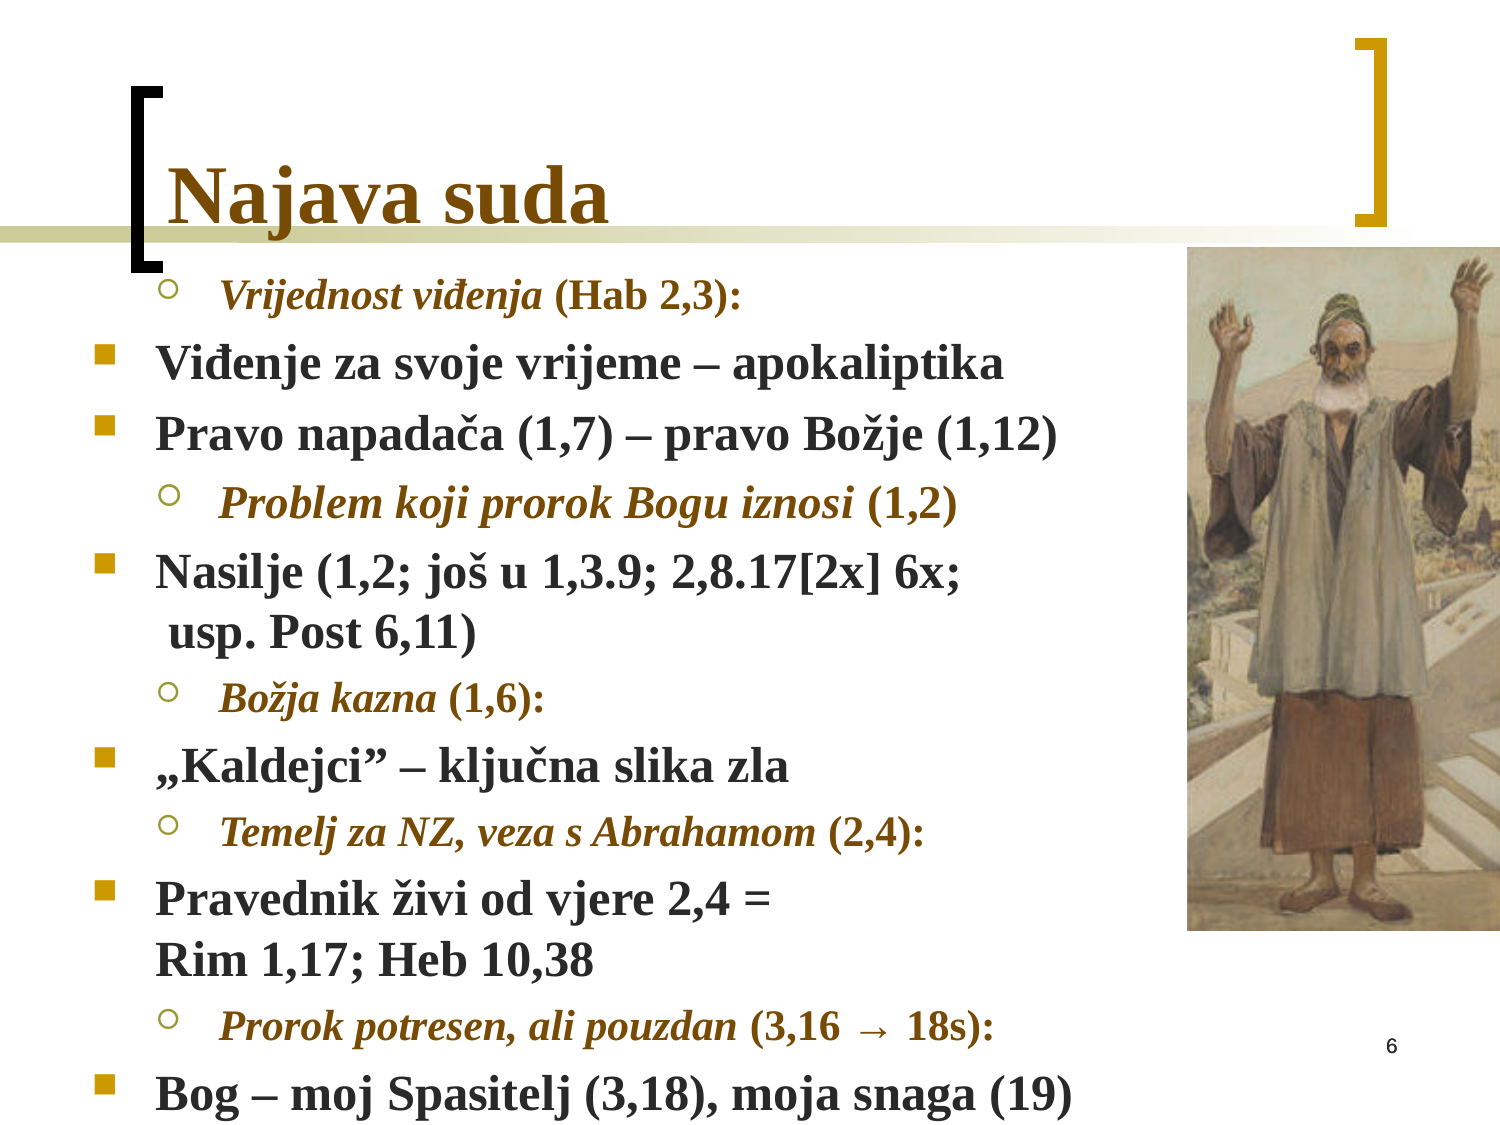

# Najava suda
Vrijednost viđenja (Hab 2,3):
Viđenje za svoje vrijeme – apokaliptika
Pravo napadača (1,7) – pravo Božje (1,12)
Problem koji prorok Bogu iznosi (1,2)
Nasilje (1,2; još u 1,3.9; 2,8.17[2x] 6x;
 usp. Post 6,11)
Božja kazna (1,6):
„Kaldejci” – ključna slika zla
Temelj za NZ, veza s Abrahamom (2,4):
Pravednik živi od vjere 2,4 =
Rim 1,17; Heb 10,38
Prorok potresen, ali pouzdan (3,16 → 18s):
Bog – moj Spasitelj (3,18), moja snaga (19)